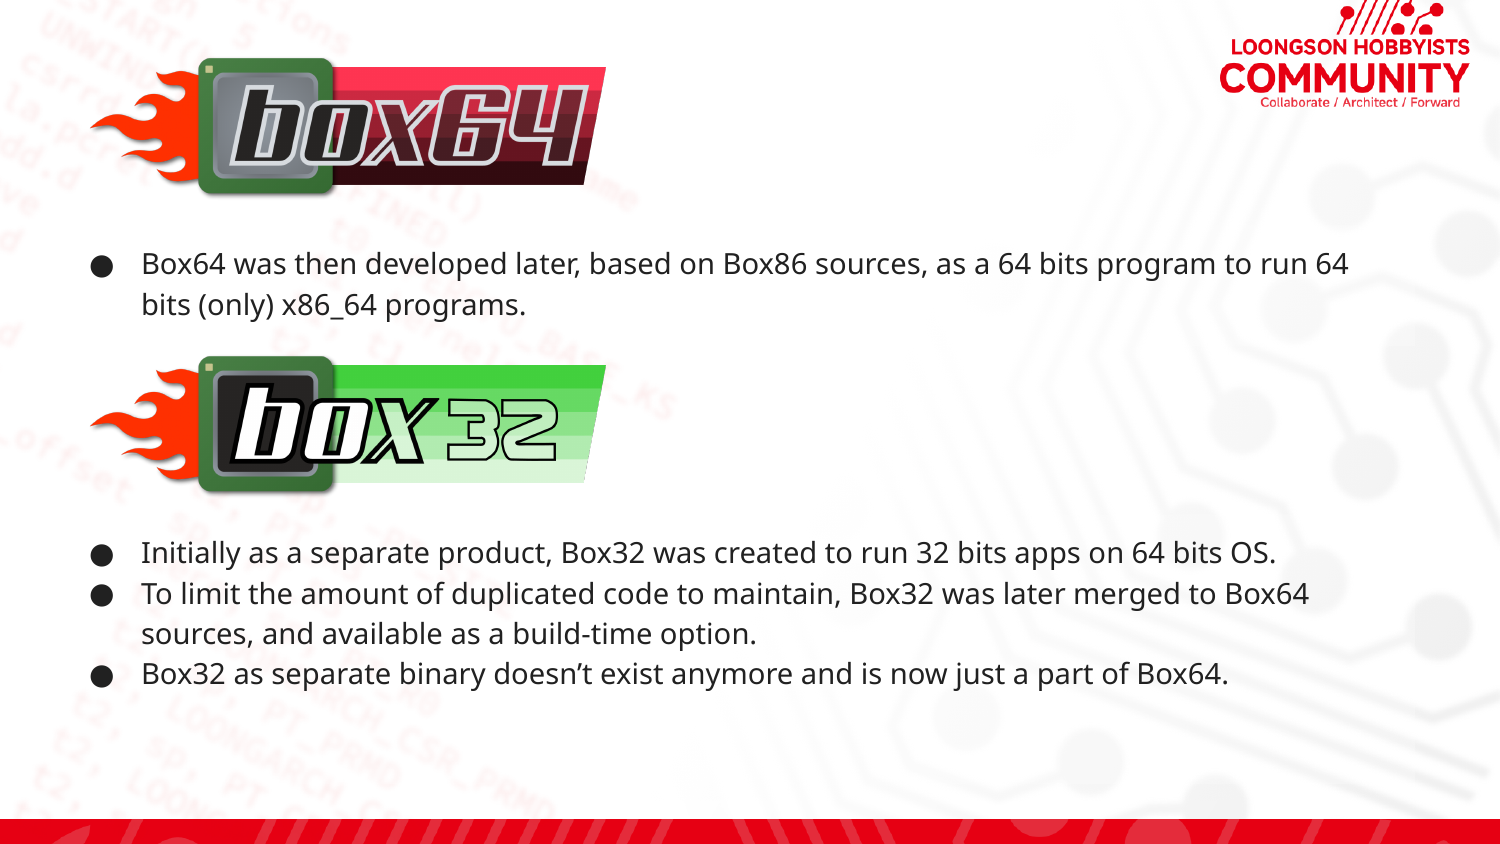

Box64 was then developed later, based on Box86 sources, as a 64 bits program to run 64 bits (only) x86_64 programs.
# Initially as a separate product, Box32 was created to run 32 bits apps on 64 bits OS.
To limit the amount of duplicated code to maintain, Box32 was later merged to Box64 sources, and available as a build-time option.
Box32 as separate binary doesn’t exist anymore and is now just a part of Box64.